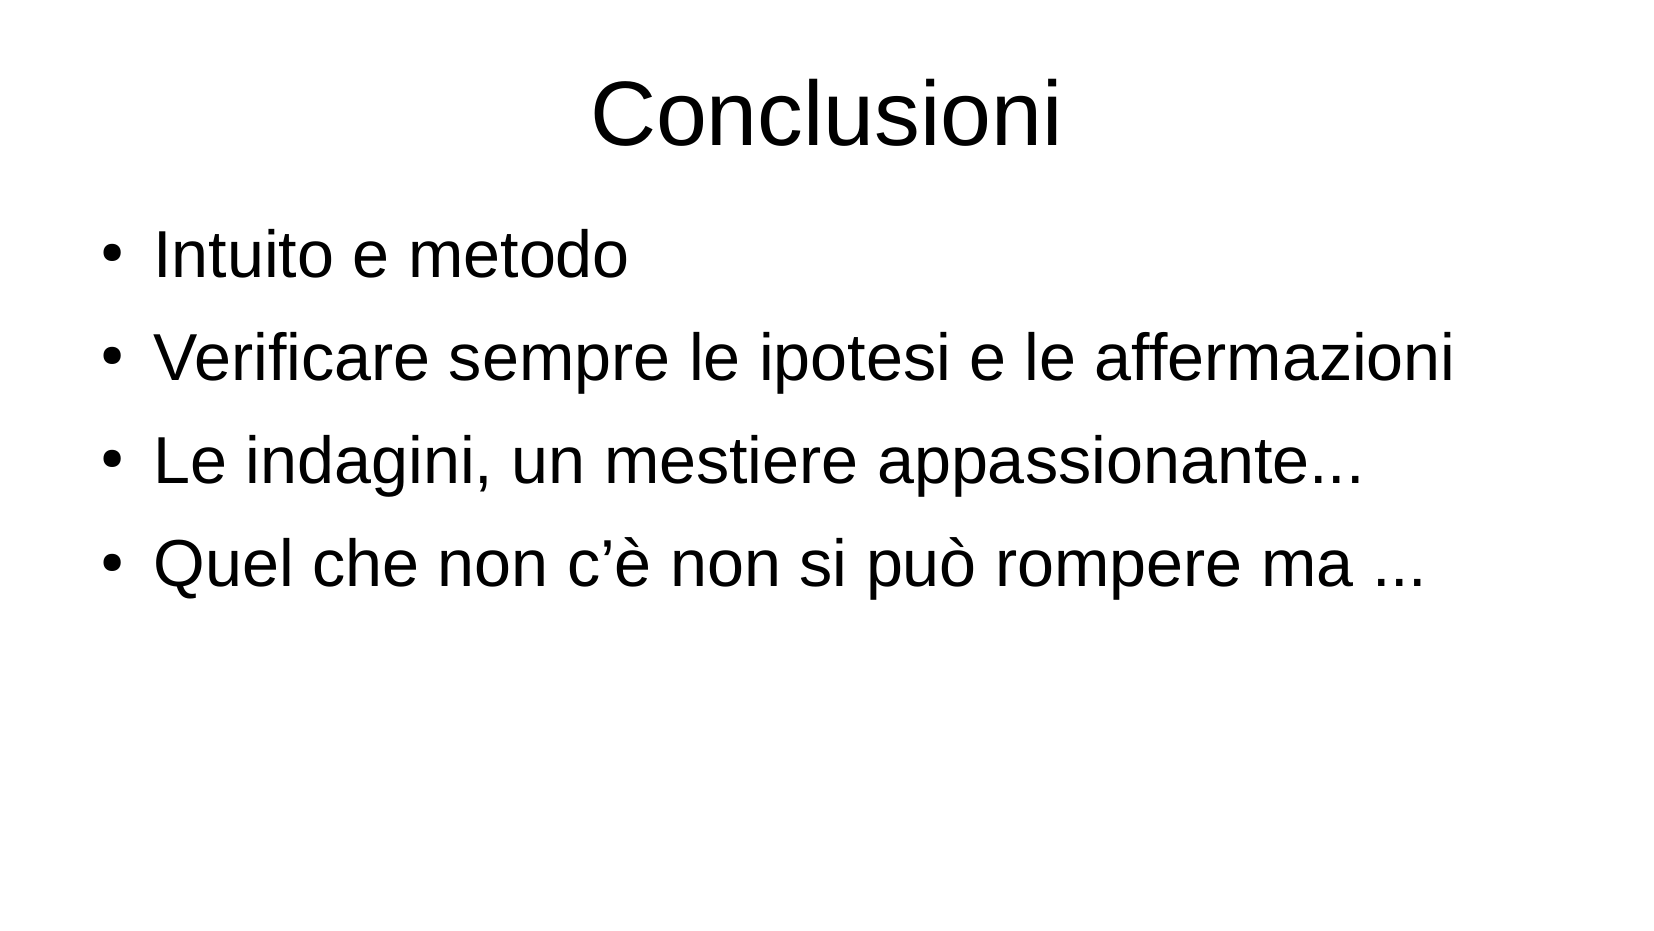

# Conclusioni
Intuito e metodo
Verificare sempre le ipotesi e le affermazioni
Le indagini, un mestiere appassionante...
Quel che non c’è non si può rompere ma ...